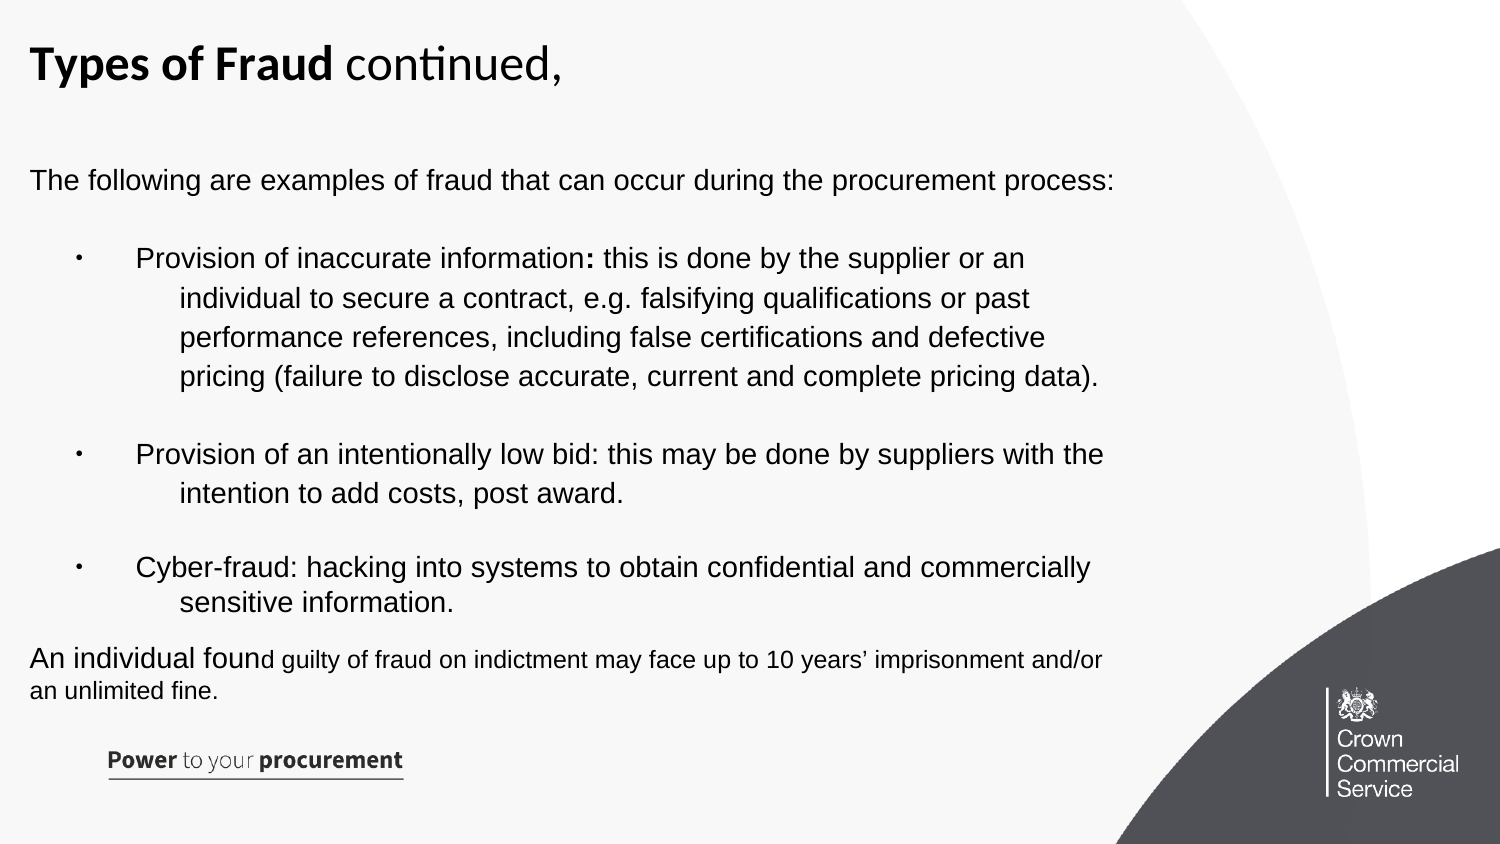

# Types of Fraud continued,
The following are examples of fraud that can occur during the procurement process:
 Provision of inaccurate information: this is done by the supplier or an individual to secure a contract, e.g. falsifying qualifications or past performance references, including false certifications and defective pricing (failure to disclose accurate, current and complete pricing data).
 Provision of an intentionally low bid: this may be done by suppliers with the intention to add costs, post award.
 Cyber-fraud: hacking into systems to obtain confidential and commercially sensitive information.
An individual found guilty of fraud on indictment may face up to 10 years’ imprisonment and/or an unlimited fine.